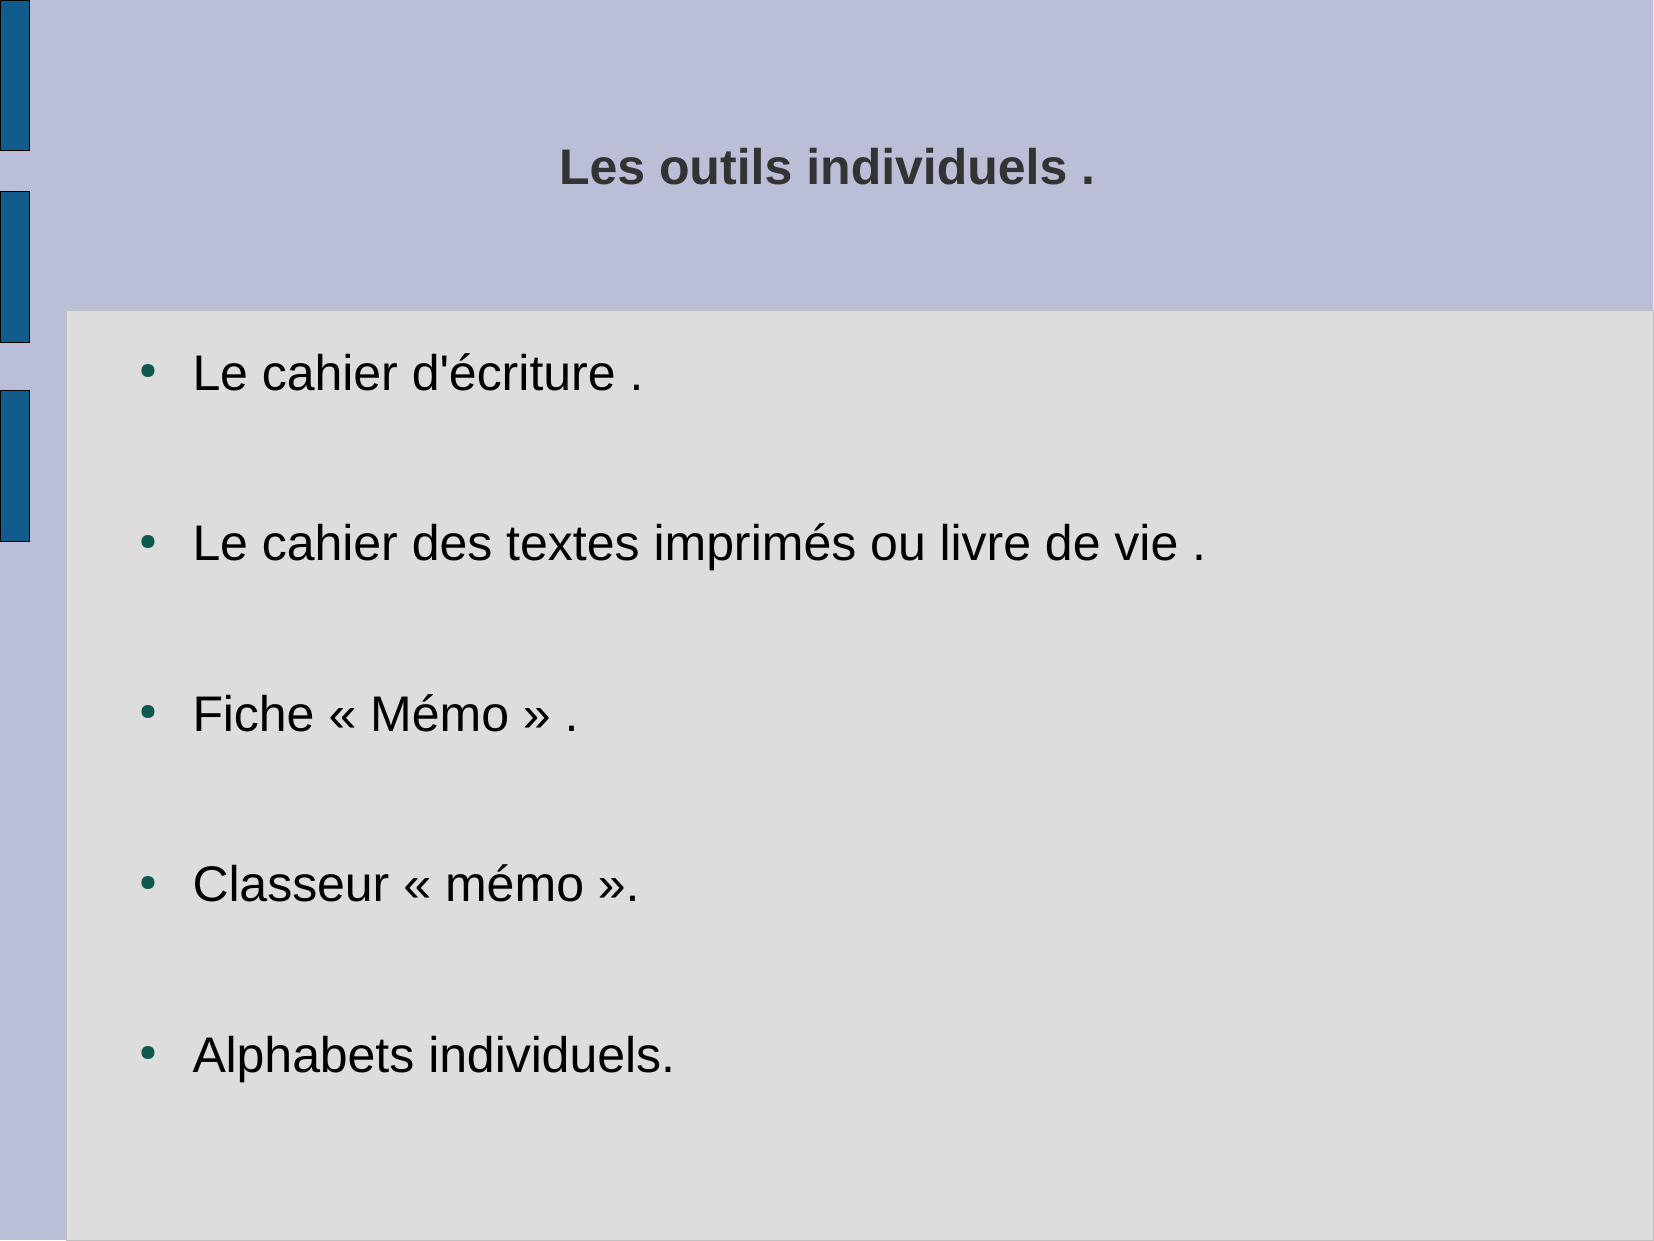

# Les outils individuels .
Le cahier d'écriture .
Le cahier des textes imprimés ou livre de vie .
Fiche « Mémo » .
Classeur « mémo ».
Alphabets individuels.